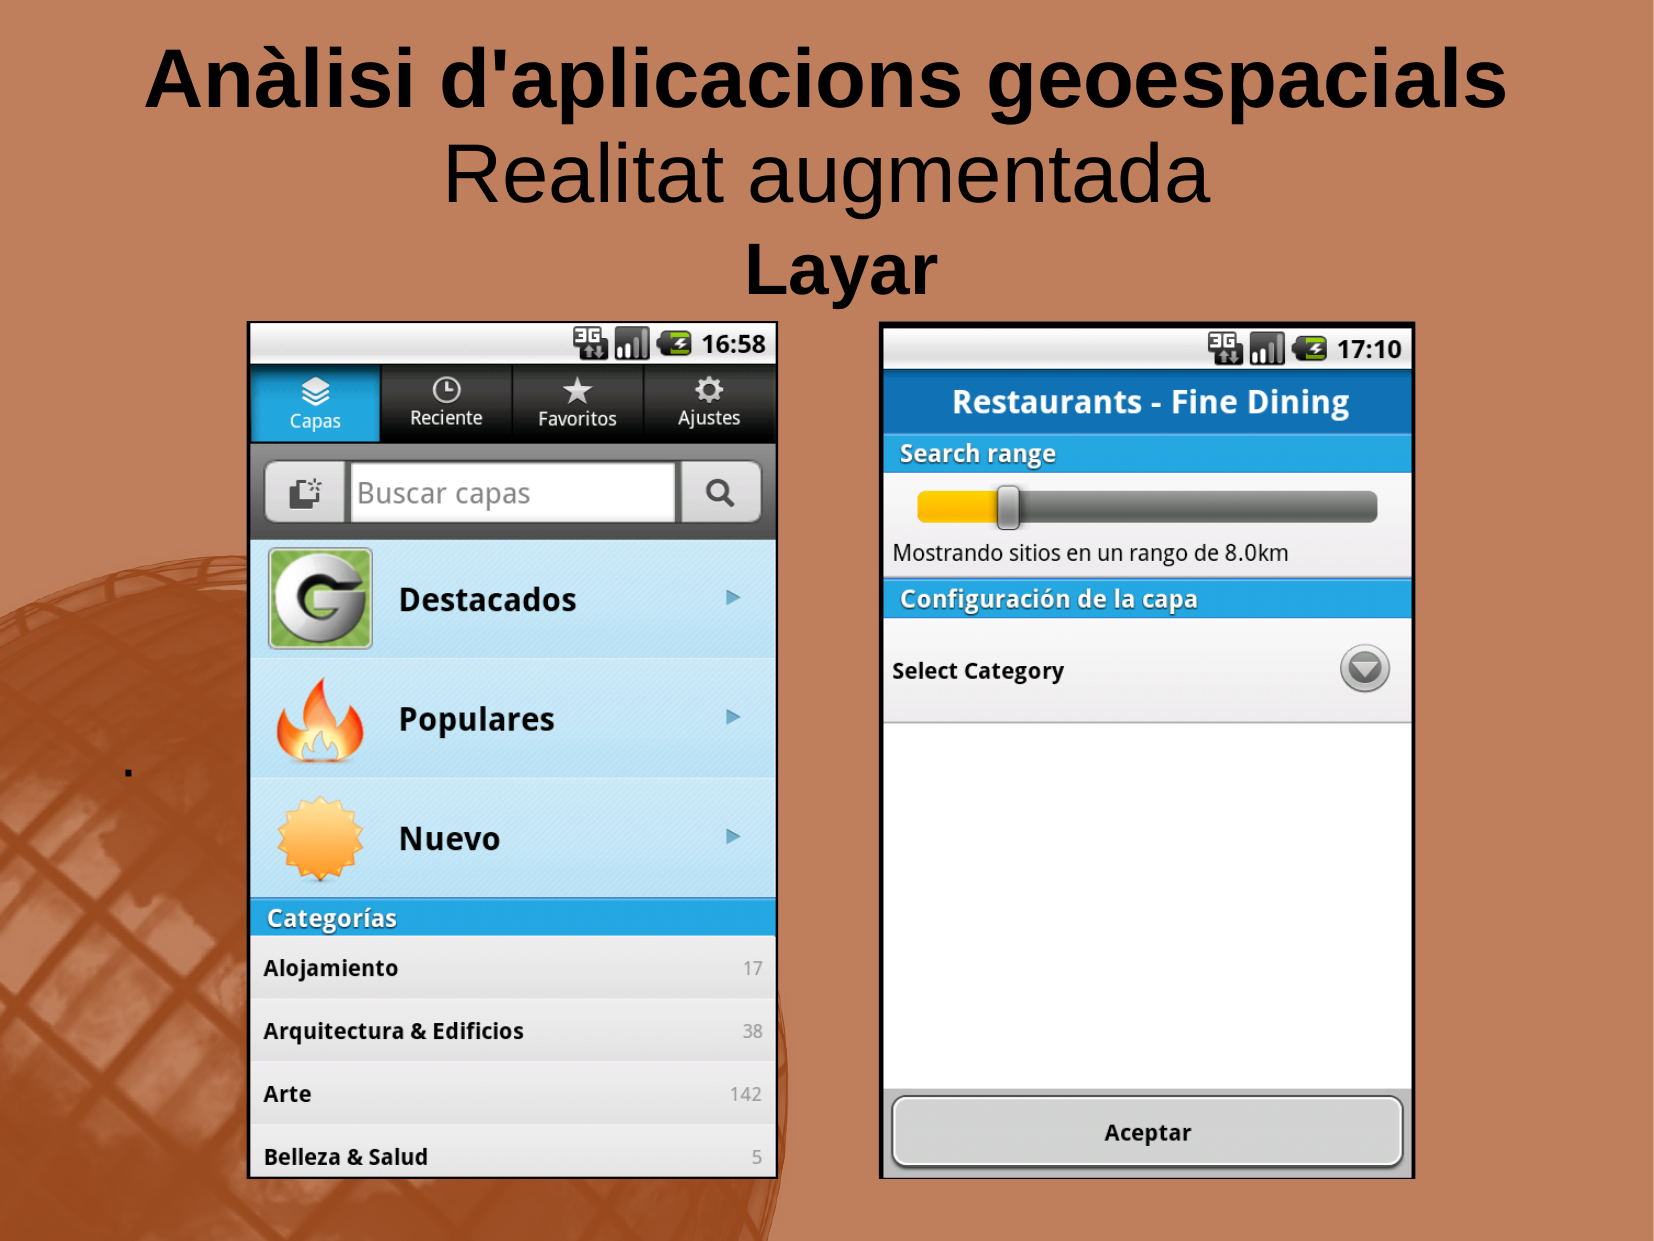

# Anàlisi d'aplicacions geoespacials
Realitat augmentada
Layar
·